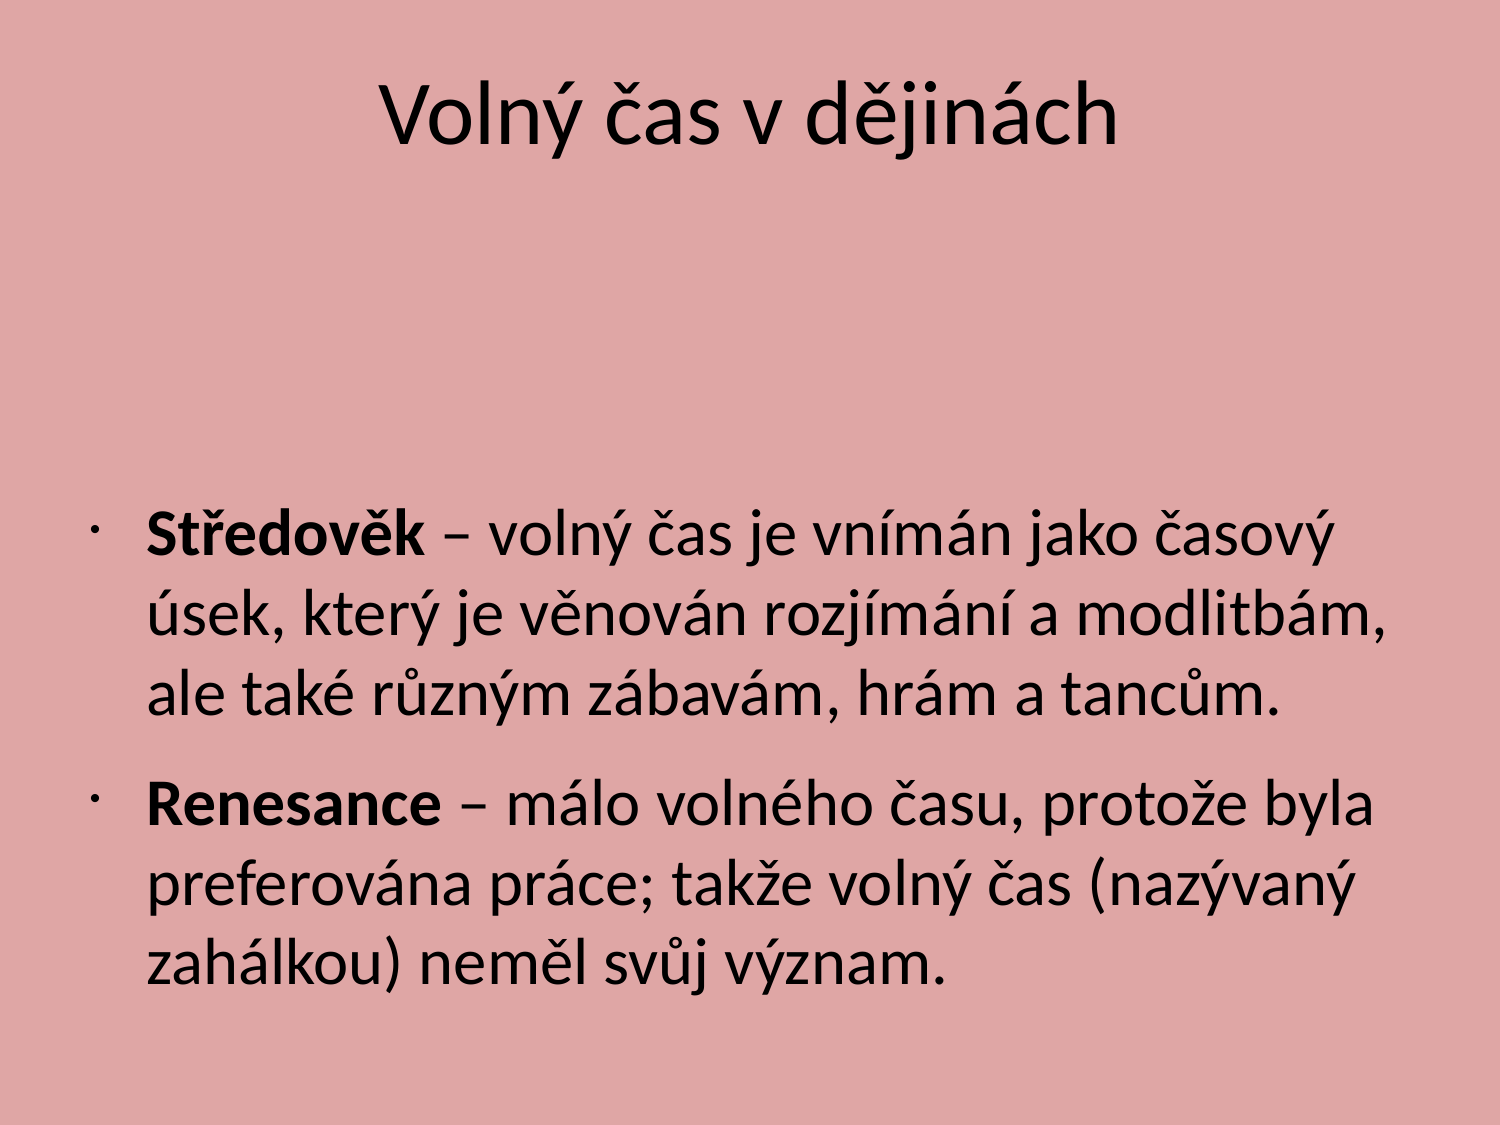

# Volný čas v dějinách
Středověk – volný čas je vnímán jako časový úsek, který je věnován rozjímání a modlitbám, ale také různým zábavám, hrám a tancům.
Renesance – málo volného času, protože byla preferována práce; takže volný čas (nazývaný zahálkou) neměl svůj význam.